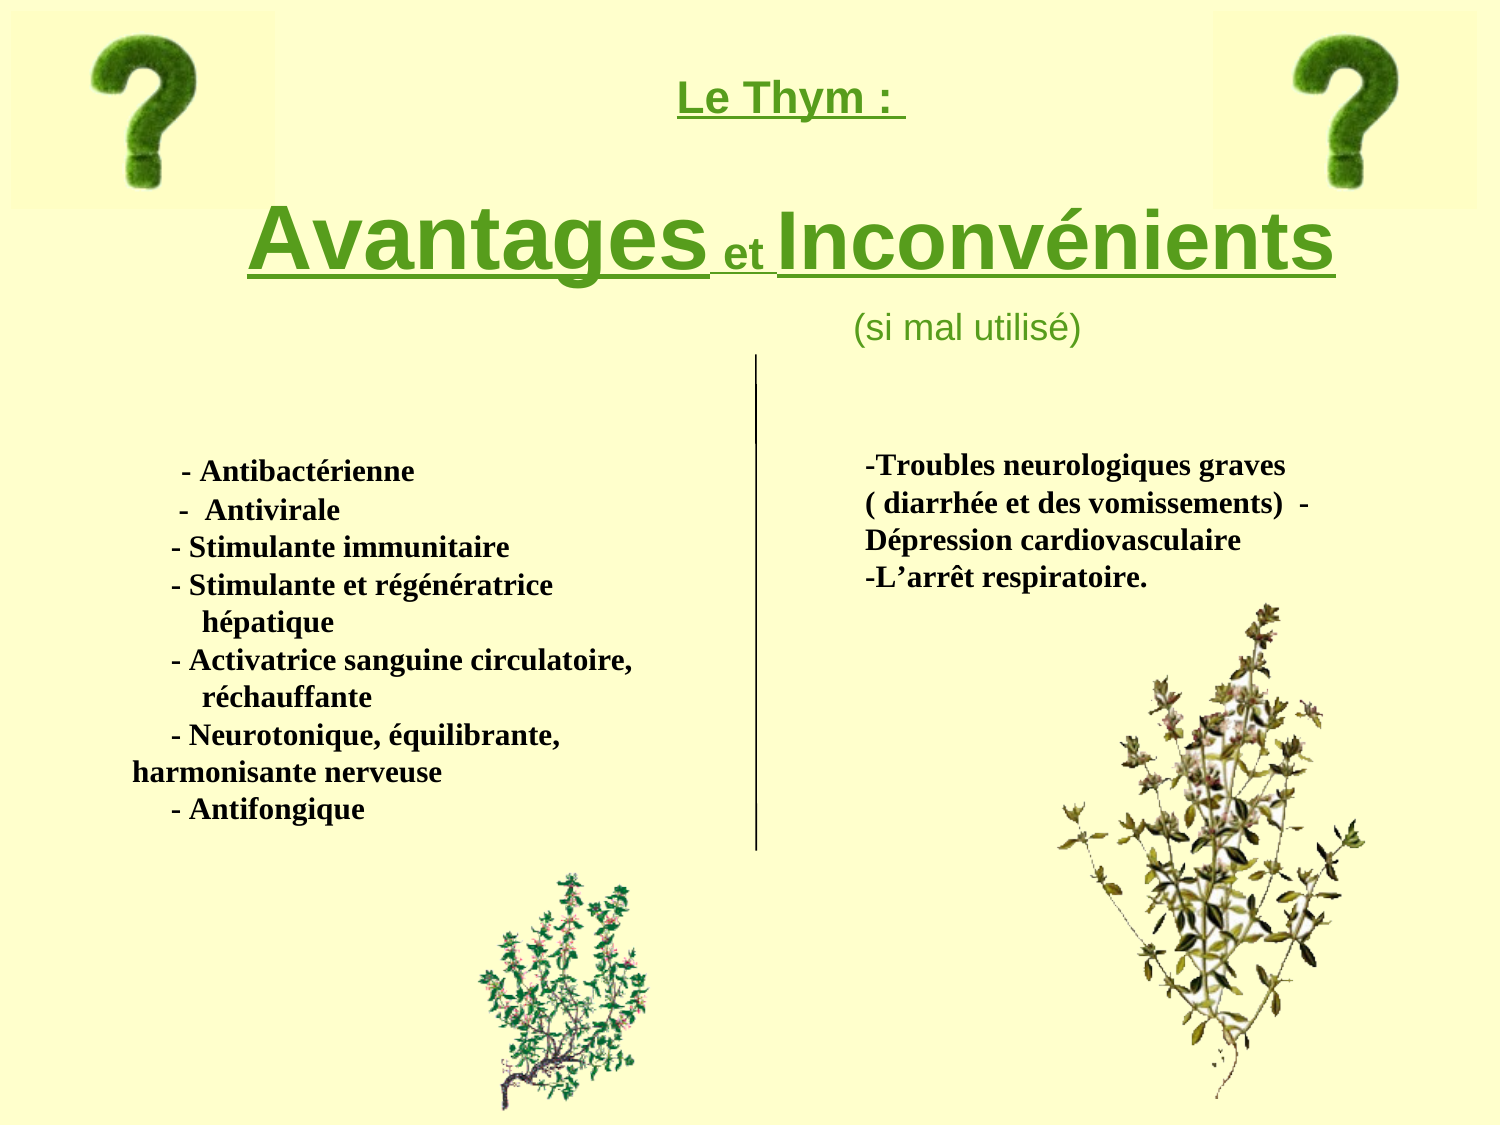

Le Thym :
Avantages et Inconvénients
(si mal utilisé)
          - Antibactérienne
 -  Antivirale
          - Stimulante immunitaire
          - Stimulante et régénératrice hépatique
          - Activatrice sanguine circulatoire, réchauffante
          - Neurotonique, équilibrante, harmonisante nerveuse
          - Antifongique
-Troubles neurologiques graves ( diarrhée et des vomissements) -Dépression cardiovasculaire
-L’arrêt respiratoire.